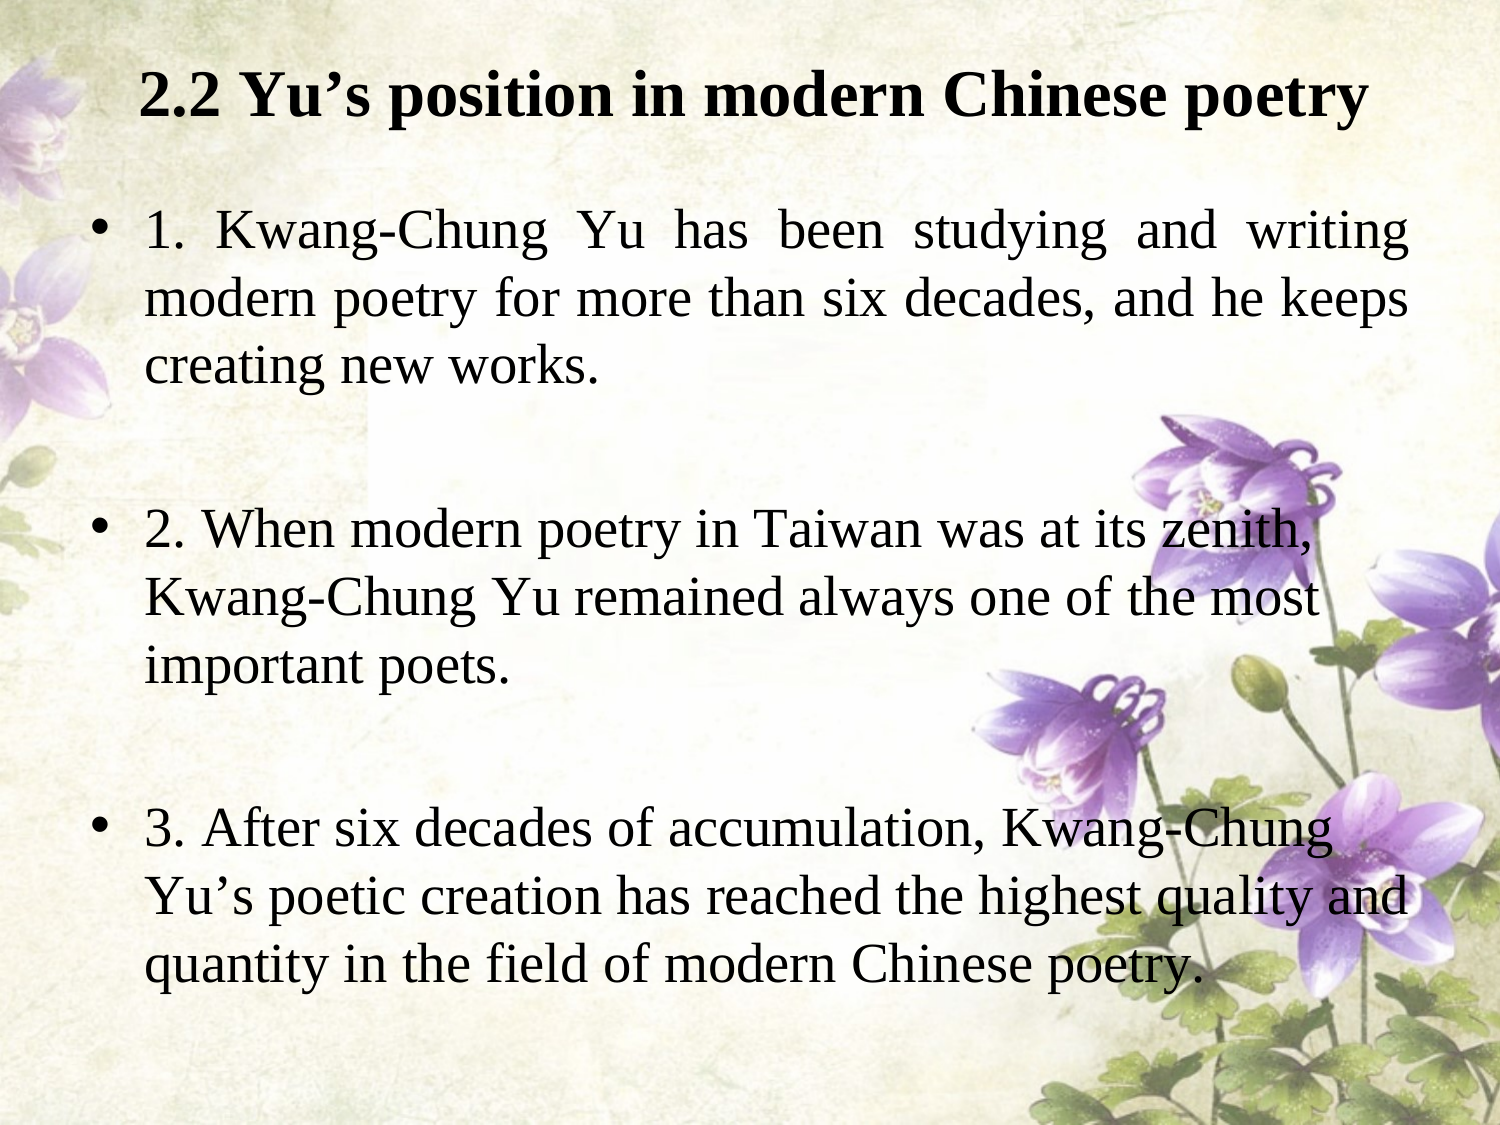

# 2.2 Yu’s position in modern Chinese poetry
1. Kwang-Chung Yu has been studying and writing modern poetry for more than six decades, and he keeps creating new works.
2. When modern poetry in Taiwan was at its zenith, Kwang-Chung Yu remained always one of the most important poets.
3. After six decades of accumulation, Kwang-Chung Yu’s poetic creation has reached the highest quality and quantity in the field of modern Chinese poetry.